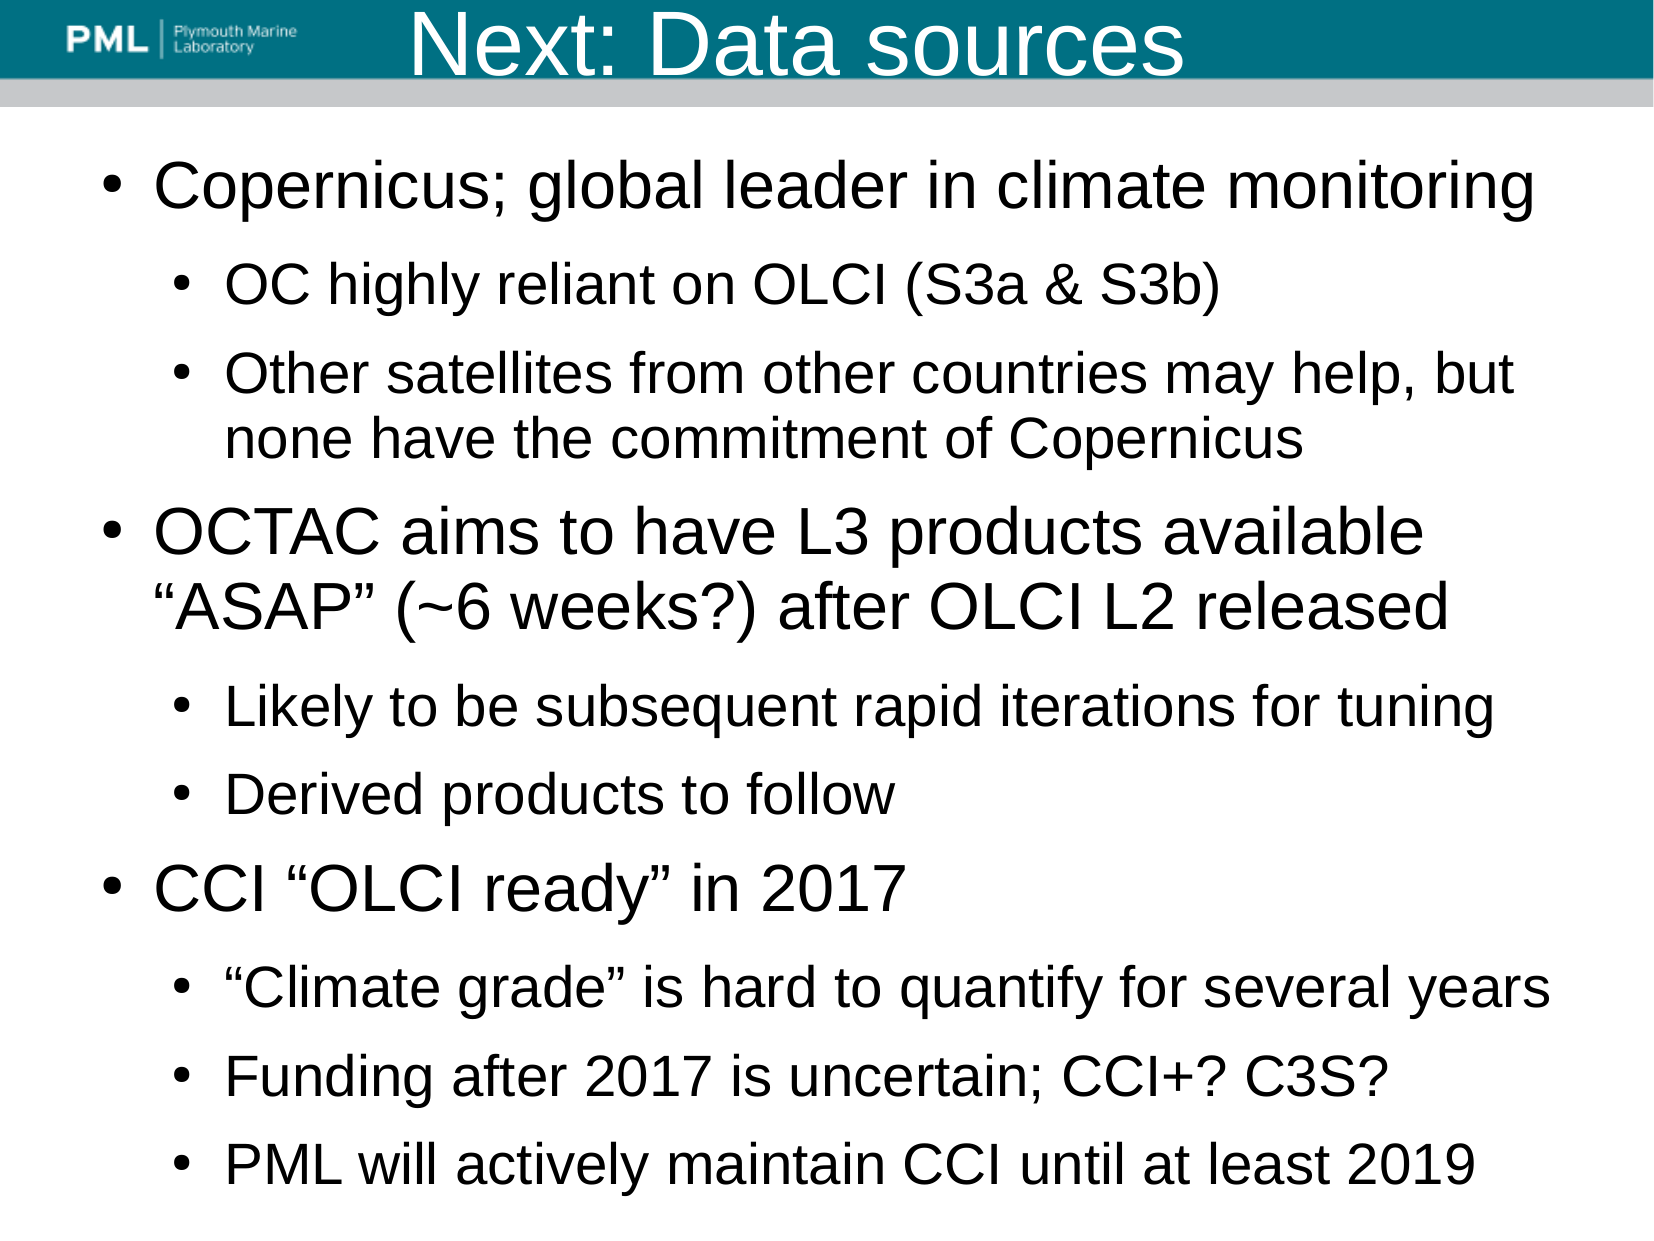

# Next: Data sources
Copernicus; global leader in climate monitoring
OC highly reliant on OLCI (S3a & S3b)
Other satellites from other countries may help, but none have the commitment of Copernicus
OCTAC aims to have L3 products available “ASAP” (~6 weeks?) after OLCI L2 released
Likely to be subsequent rapid iterations for tuning
Derived products to follow
CCI “OLCI ready” in 2017
“Climate grade” is hard to quantify for several years
Funding after 2017 is uncertain; CCI+? C3S?
PML will actively maintain CCI until at least 2019